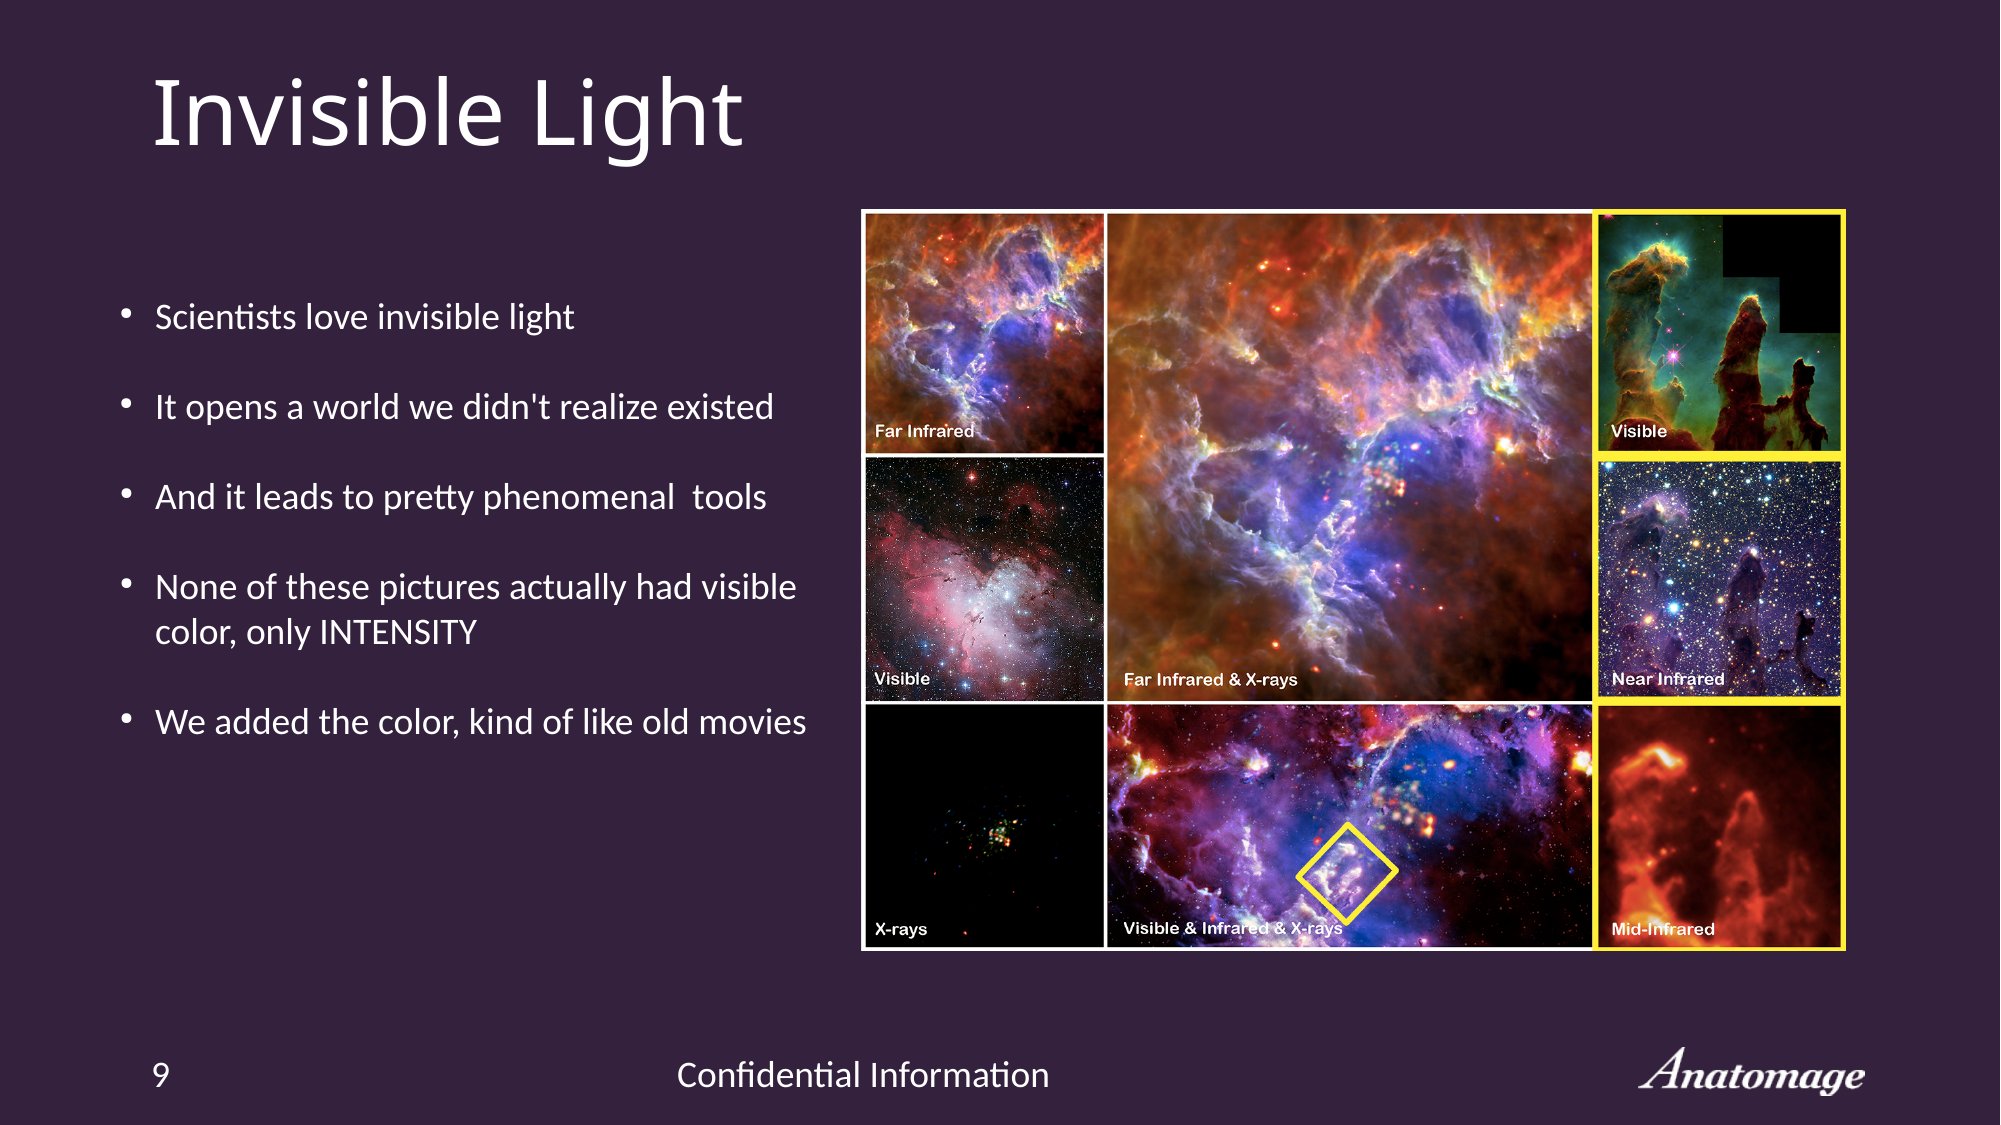

# Invisible Light
Scientists love invisible light
It opens a world we didn't realize existed
And it leads to pretty phenomenal tools
None of these pictures actually had visible color, only INTENSITY
We added the color, kind of like old movies
Confidential Information